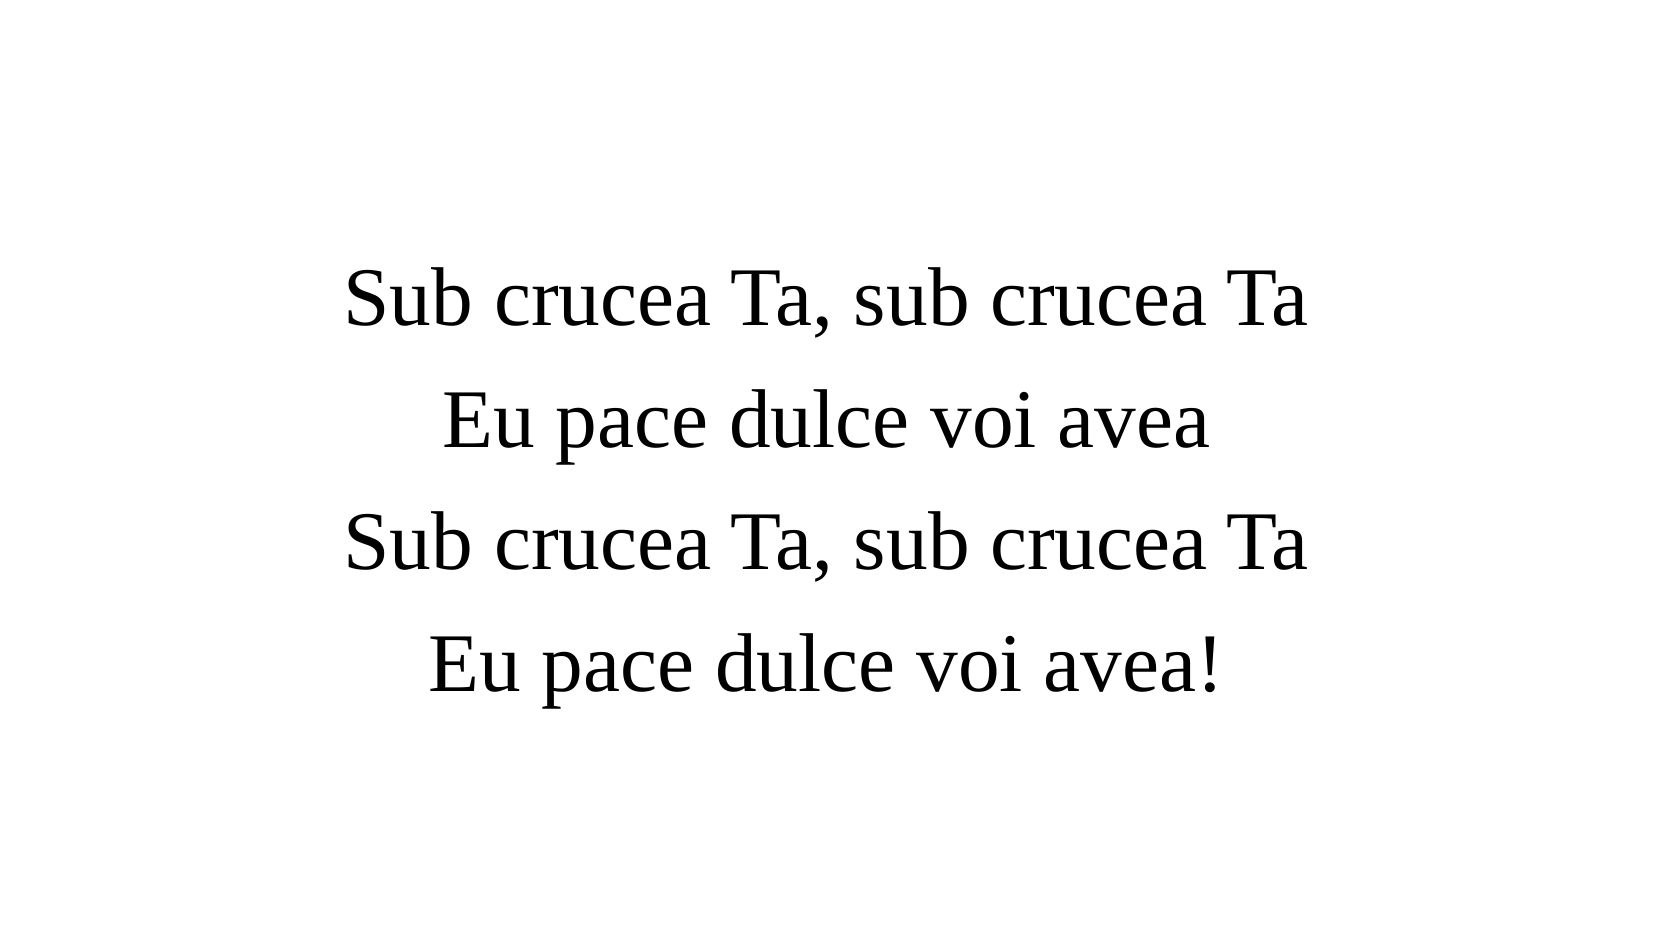

# Sub crucea Ta, sub crucea Ta
Eu pace dulce voi avea
Sub crucea Ta, sub crucea Ta
Eu pace dulce voi avea!